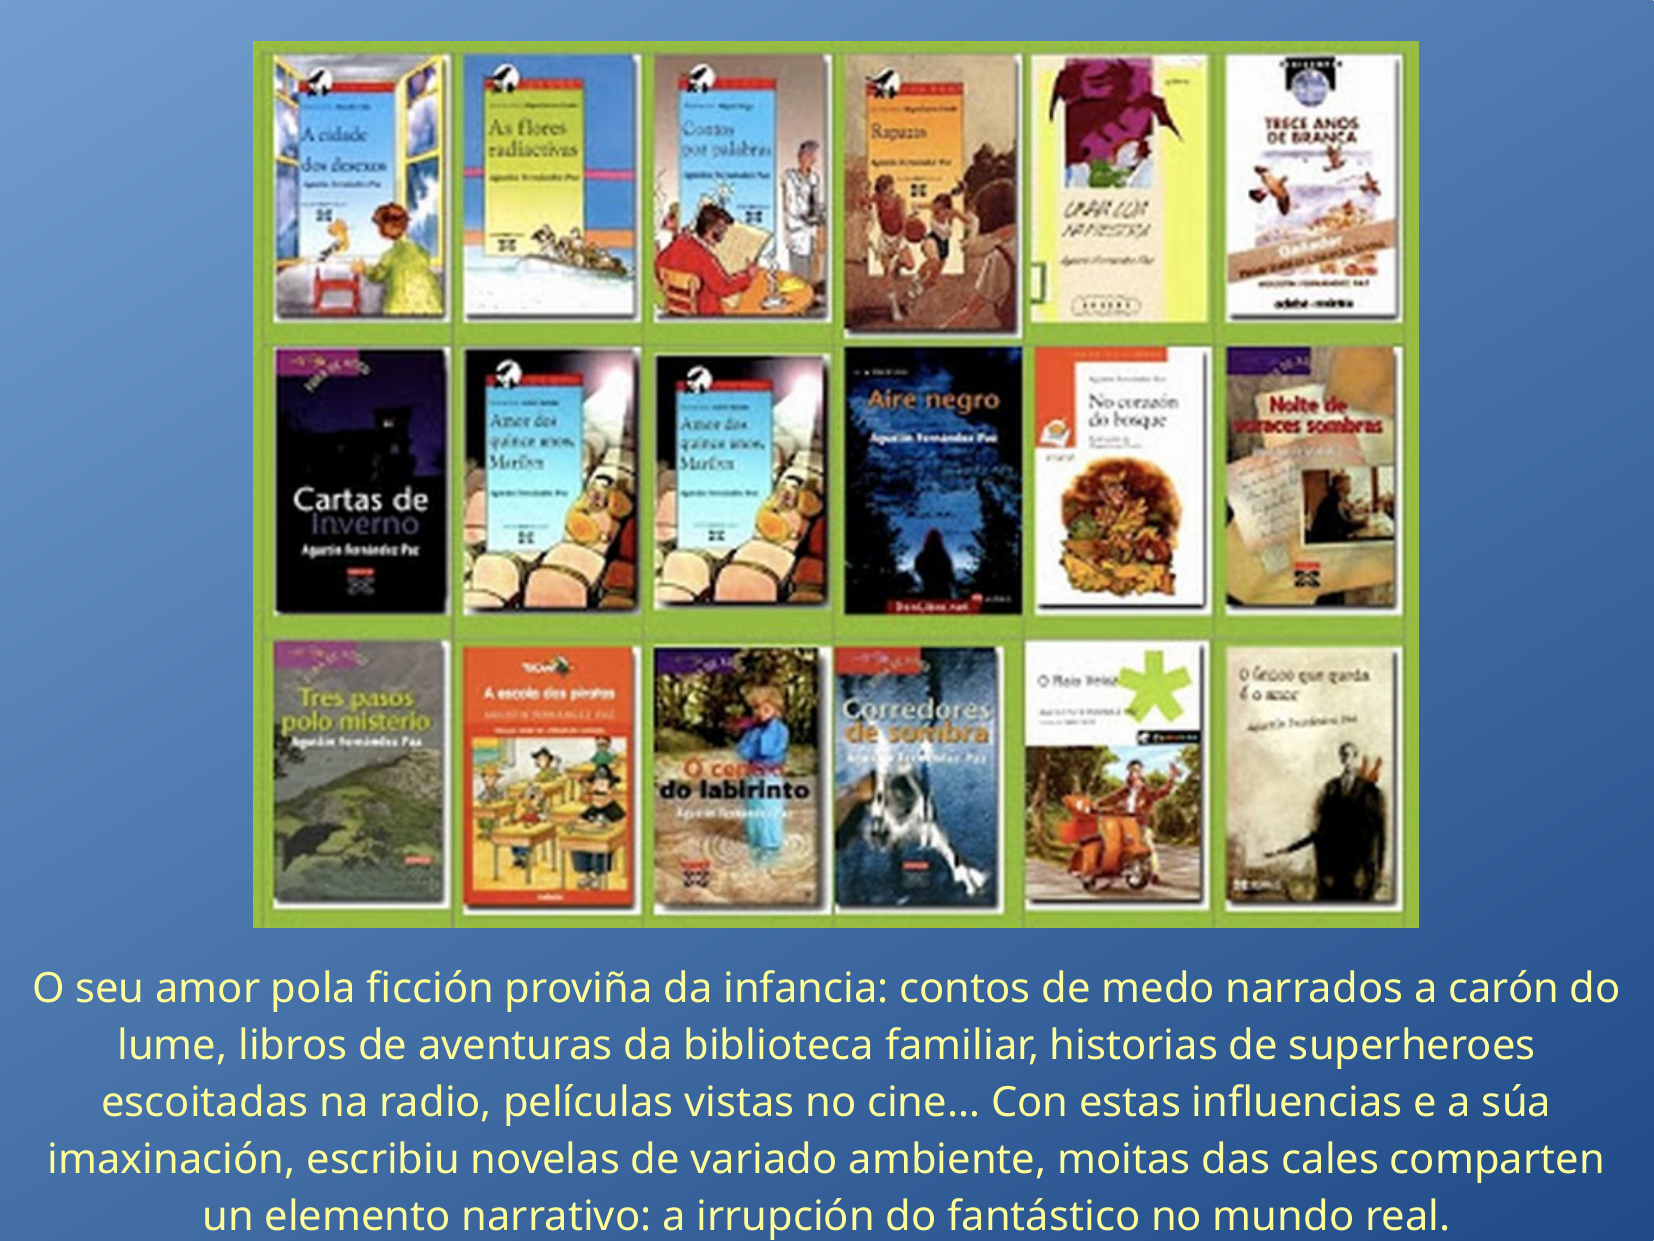

O seu amor pola ficción proviña da infancia: contos de medo narrados a carón do lume, libros de aventuras da biblioteca familiar, historias de superheroes escoitadas na radio, películas vistas no cine… Con estas influencias e a súa imaxinación, escribiu novelas de variado ambiente, moitas das cales comparten un elemento narrativo: a irrupción do fantástico no mundo real.